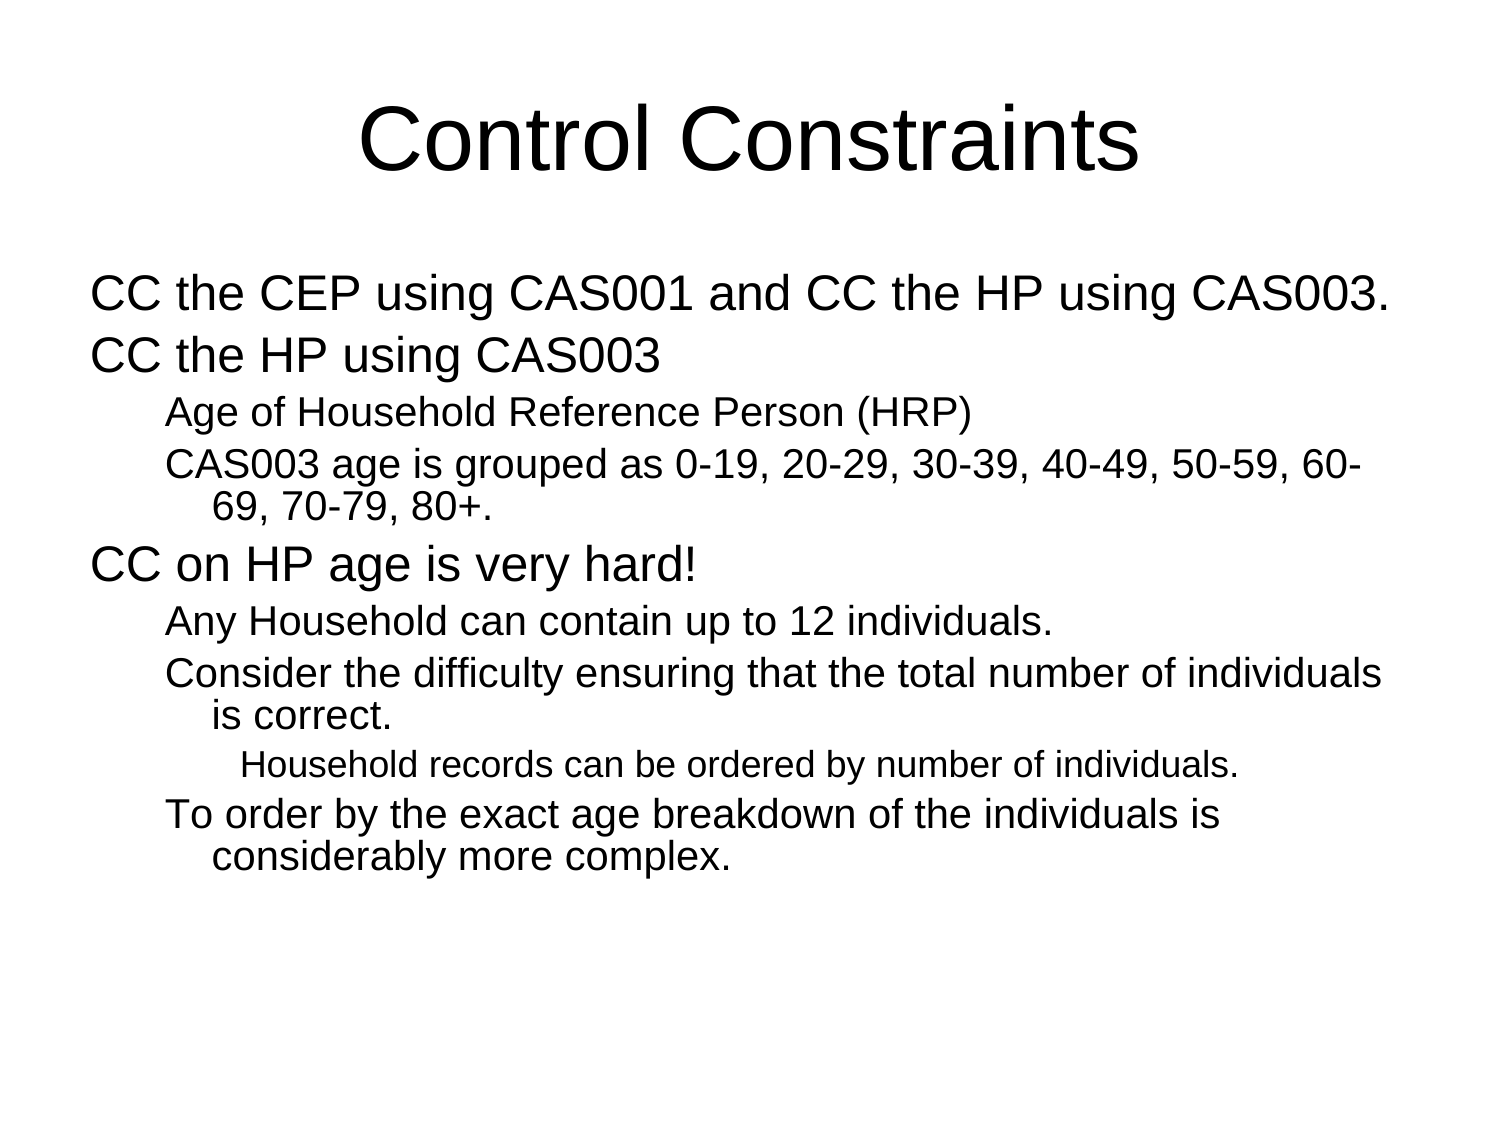

# Control Constraints
CC the CEP using CAS001 and CC the HP using CAS003.
CC the HP using CAS003
Age of Household Reference Person (HRP)
CAS003 age is grouped as 0-19, 20-29, 30-39, 40-49, 50-59, 60-69, 70-79, 80+.
CC on HP age is very hard!
Any Household can contain up to 12 individuals.
Consider the difficulty ensuring that the total number of individuals is correct.
Household records can be ordered by number of individuals.
To order by the exact age breakdown of the individuals is considerably more complex.